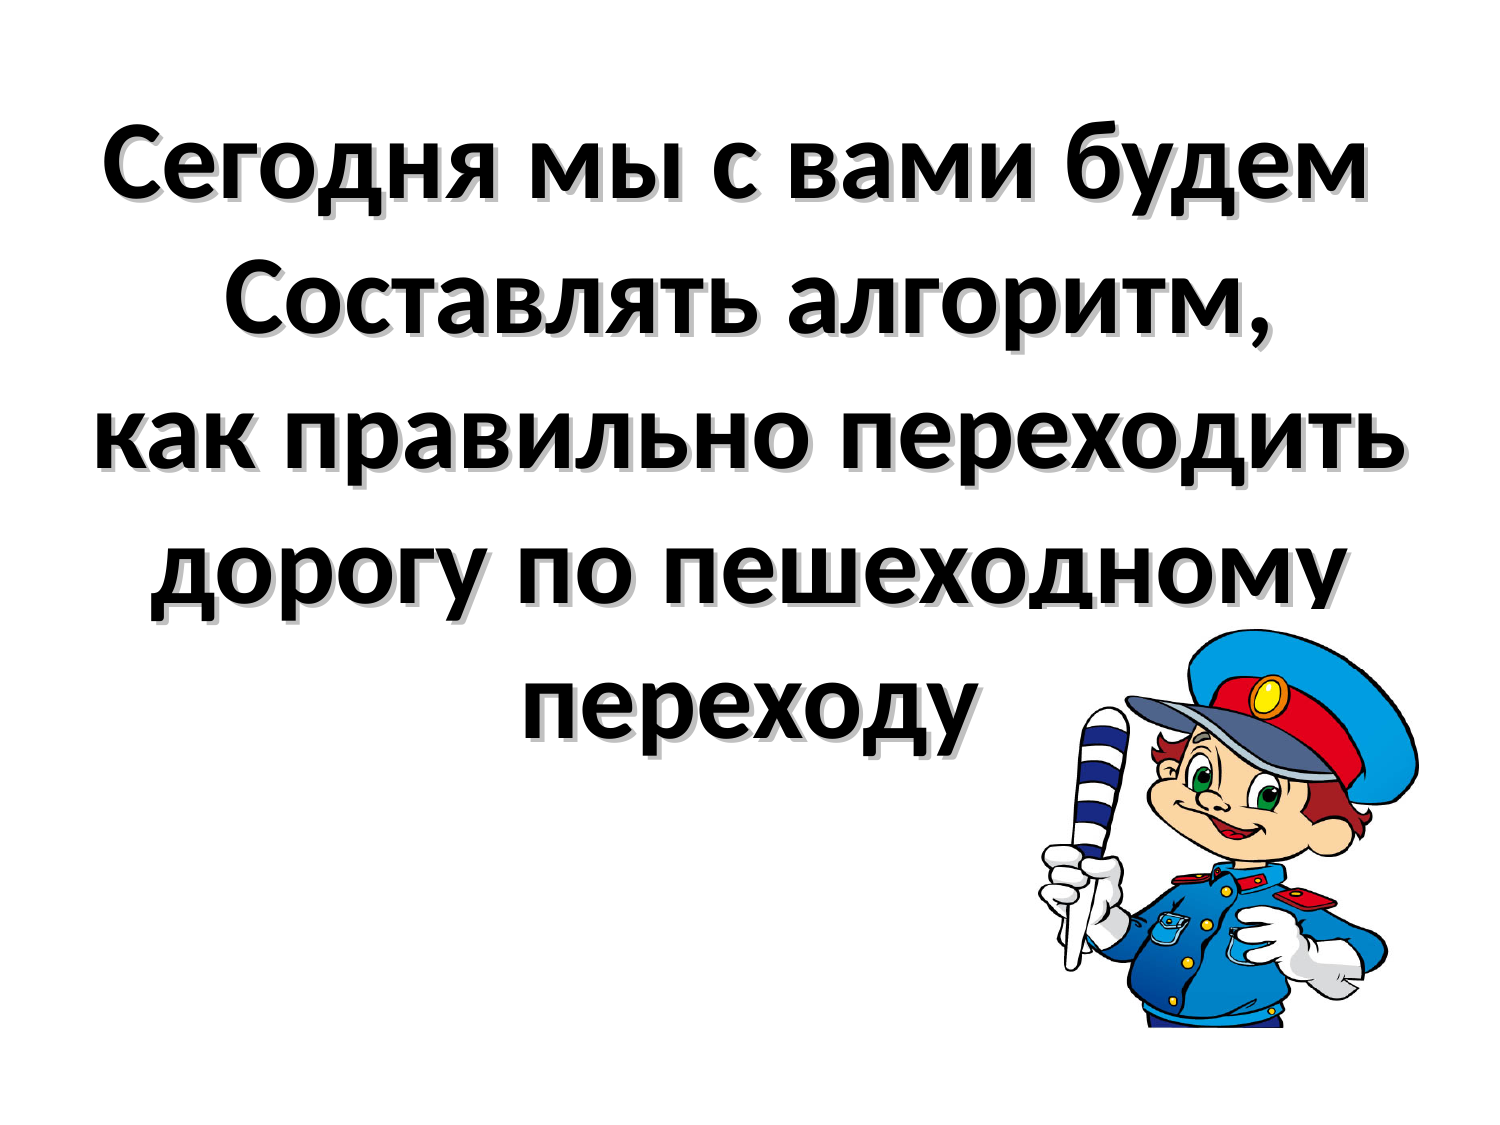

Сегодня мы с вами будем
Составлять алгоритм,
как правильно переходить
 дорогу по пешеходному
переходу